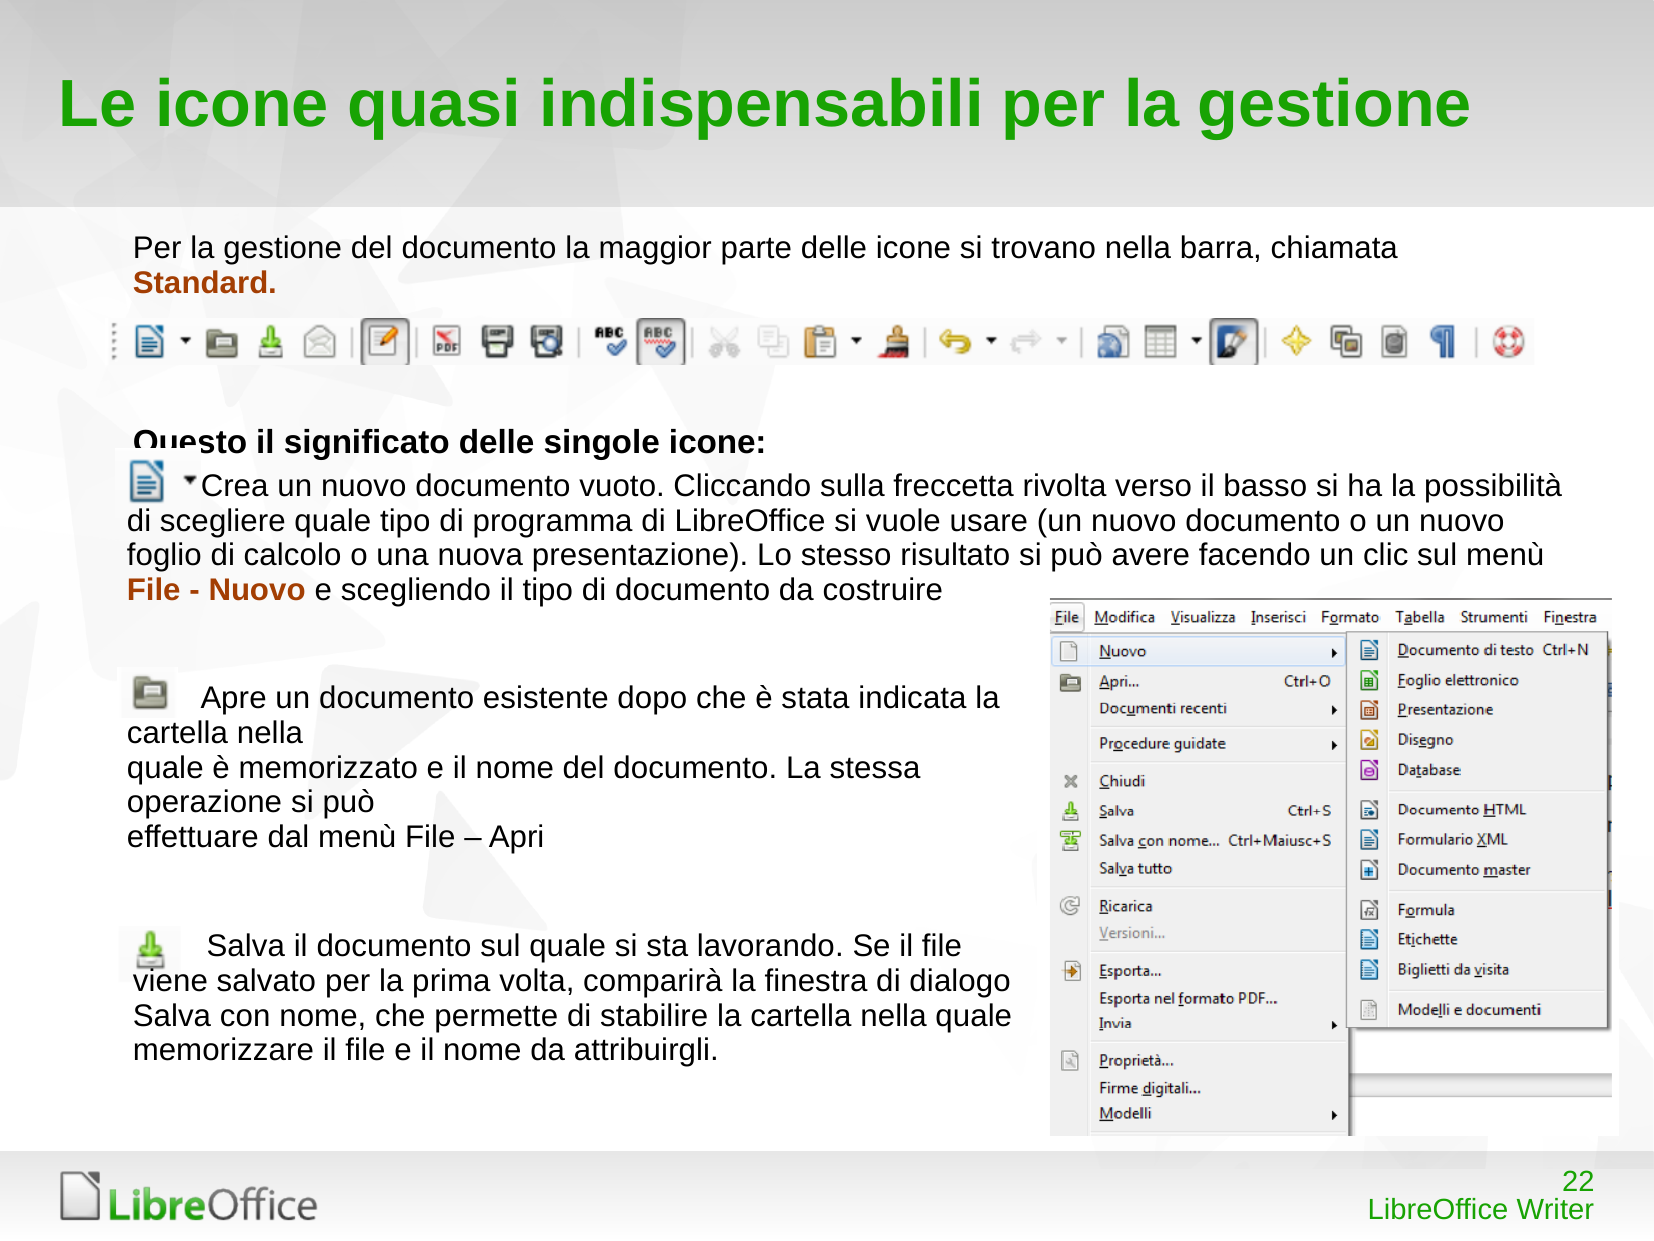

# Le icone quasi indispensabili per la gestione
Per la gestione del documento la maggior parte delle icone si trovano nella barra, chiamata Standard.
Questo il significato delle singole icone:
	Crea un nuovo documento vuoto. Cliccando sulla freccetta rivolta verso il basso si ha la possibilità di scegliere quale tipo di programma di LibreOffice si vuole usare (un nuovo documento o un nuovo foglio di calcolo o una nuova presentazione). Lo stesso risultato si può avere facendo un clic sul menù File - Nuovo e scegliendo il tipo di documento da costruire
	Apre un documento esistente dopo che è stata indicata la cartella nella
quale è memorizzato e il nome del documento. La stessa operazione si può
effettuare dal menù File – Apri
	Salva il documento sul quale si sta lavorando. Se il file viene salvato per la prima volta, comparirà la finestra di dialogo Salva con nome, che permette di stabilire la cartella nella quale memorizzare il file e il nome da attribuirgli.
22
LibreOffice Writer